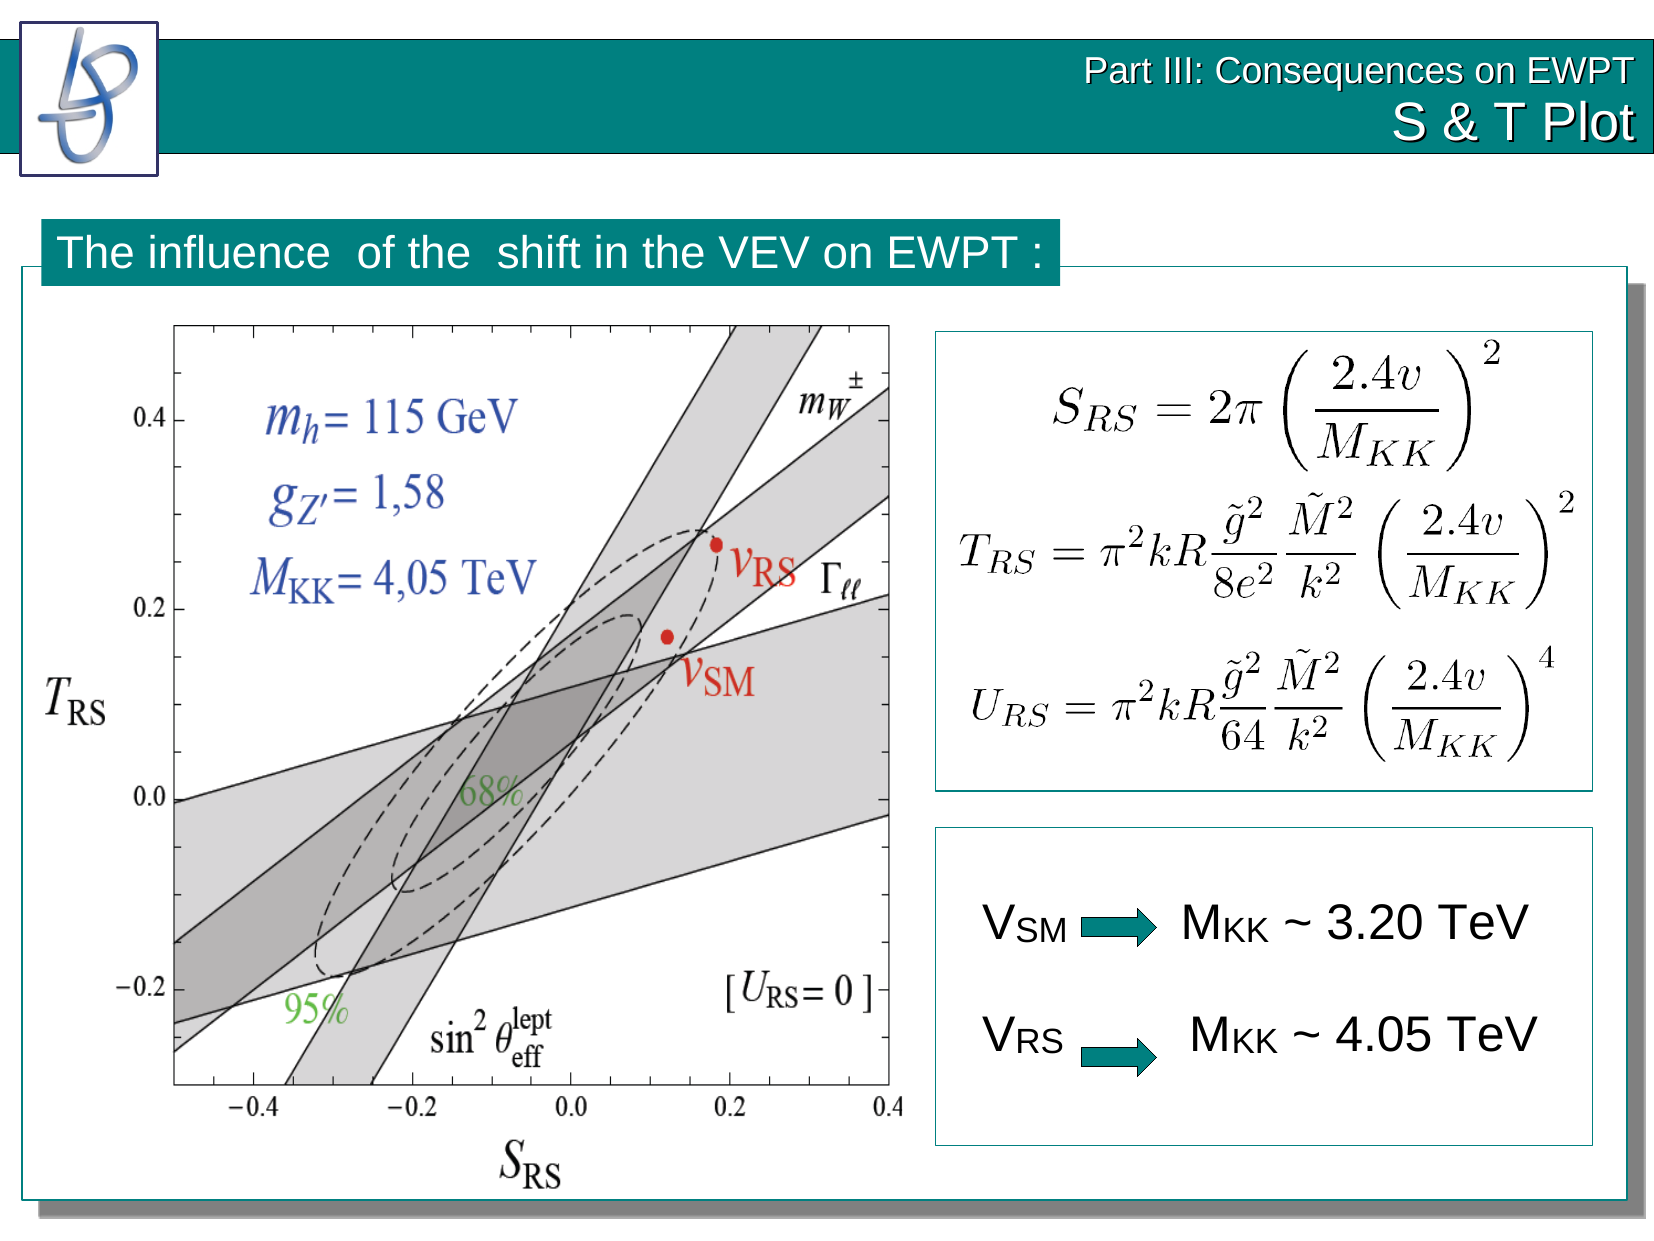

Part III: Consequences on EWPT
S & T Plot
The influence of the shift in the VEV on EWPT :
VSM MKK ~ 3.20 TeV
VRS MKK ~ 4.05 TeV